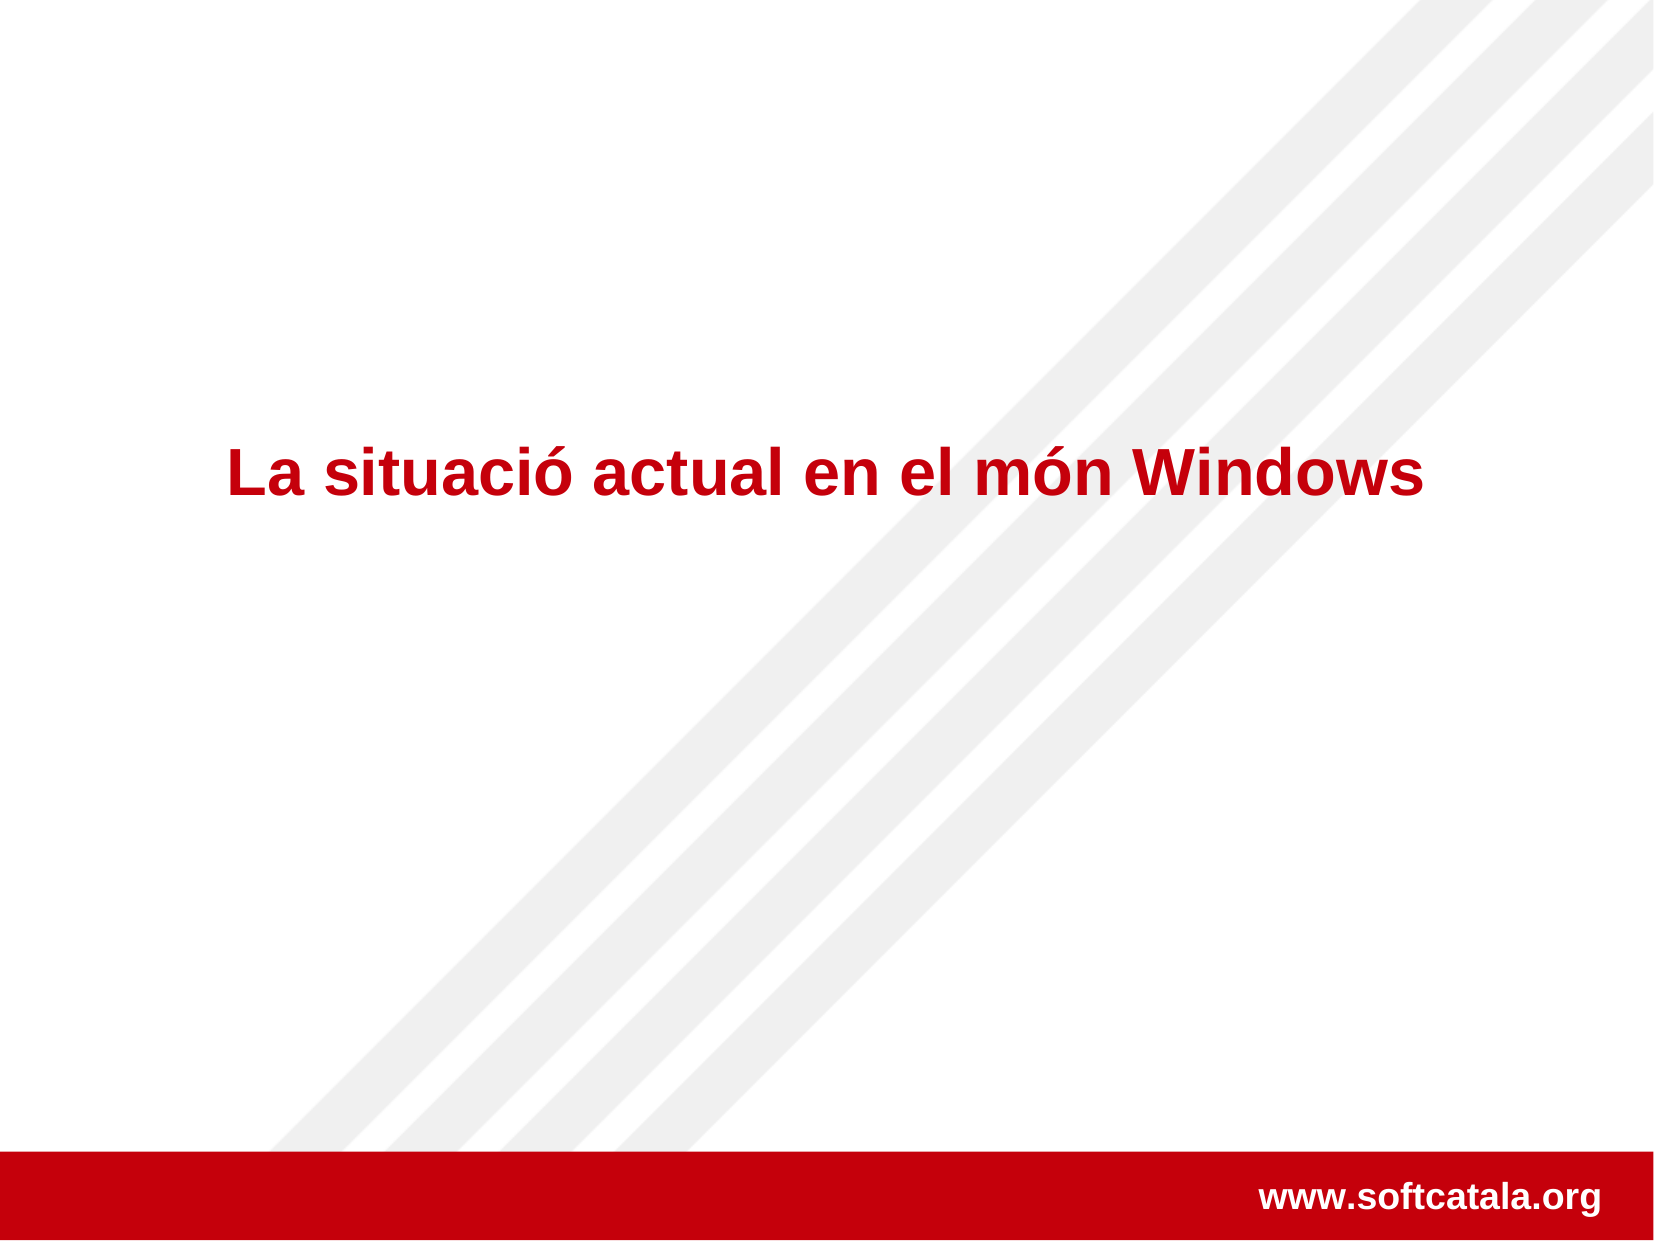

La situació actual en el món Windows
 www.softcatala.org